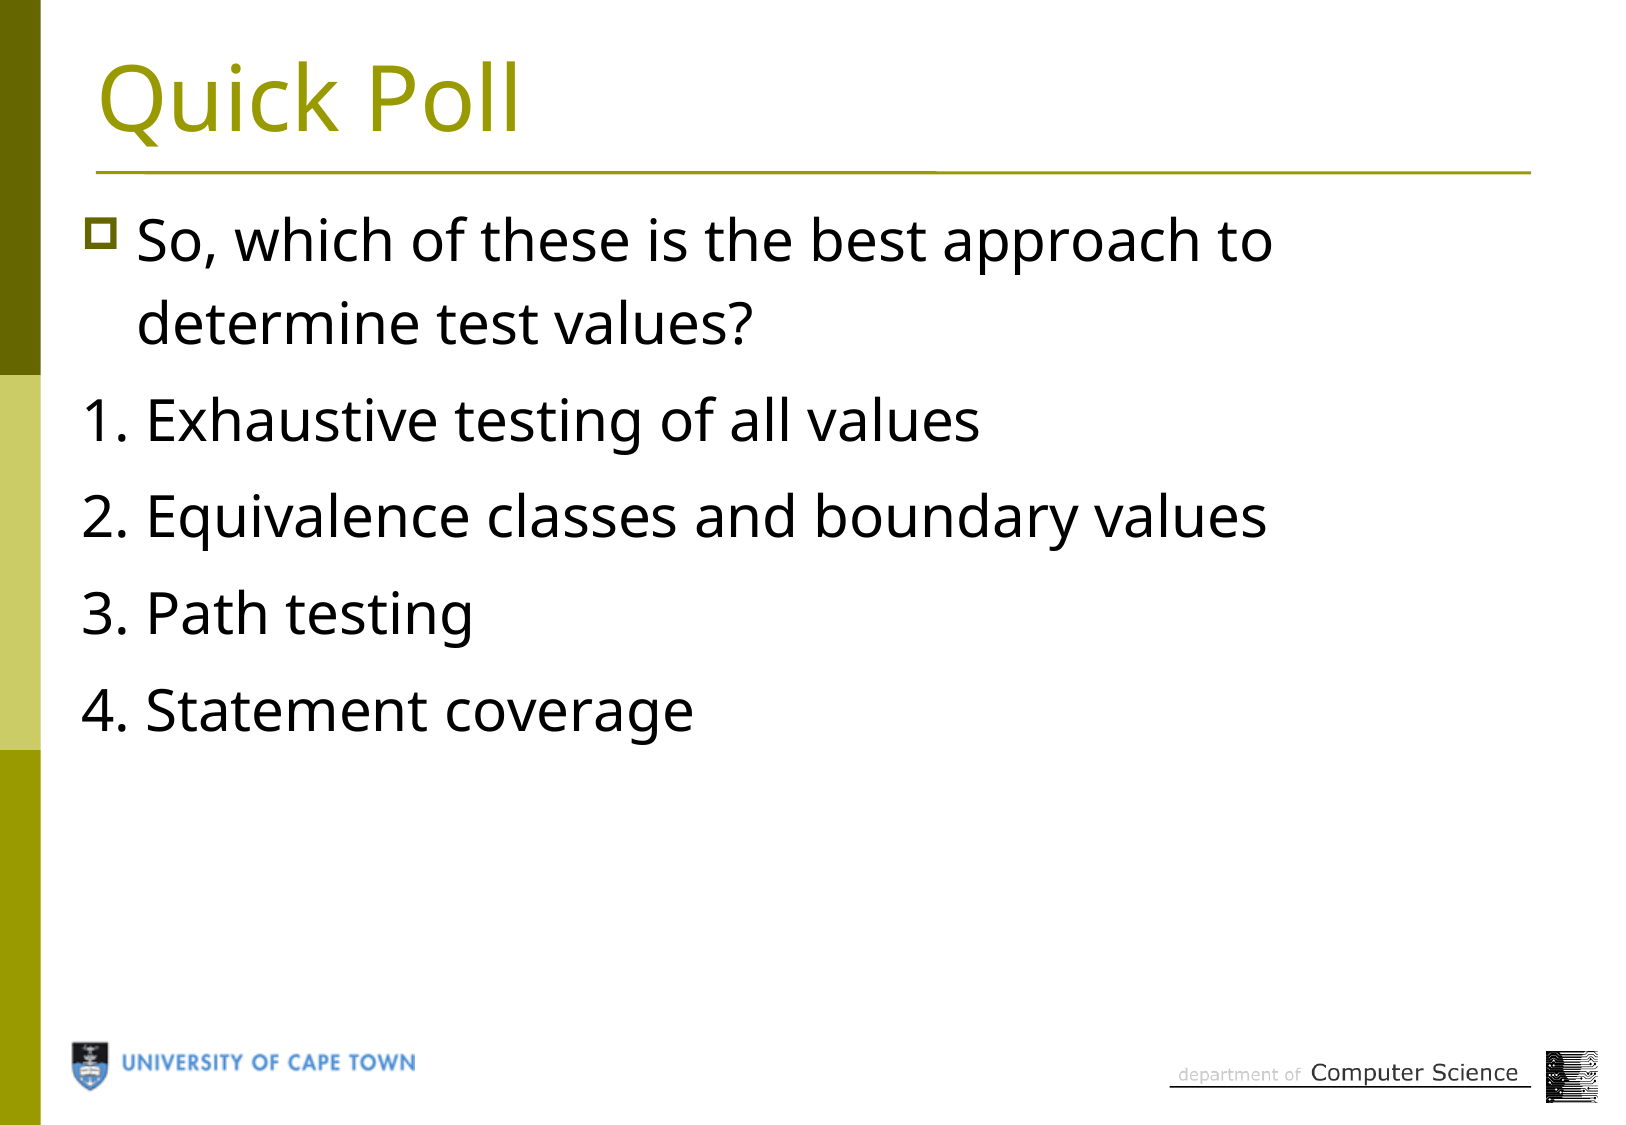

# Quick Poll
So, which of these is the best approach to determine test values?
1. Exhaustive testing of all values
2. Equivalence classes and boundary values
3. Path testing
4. Statement coverage